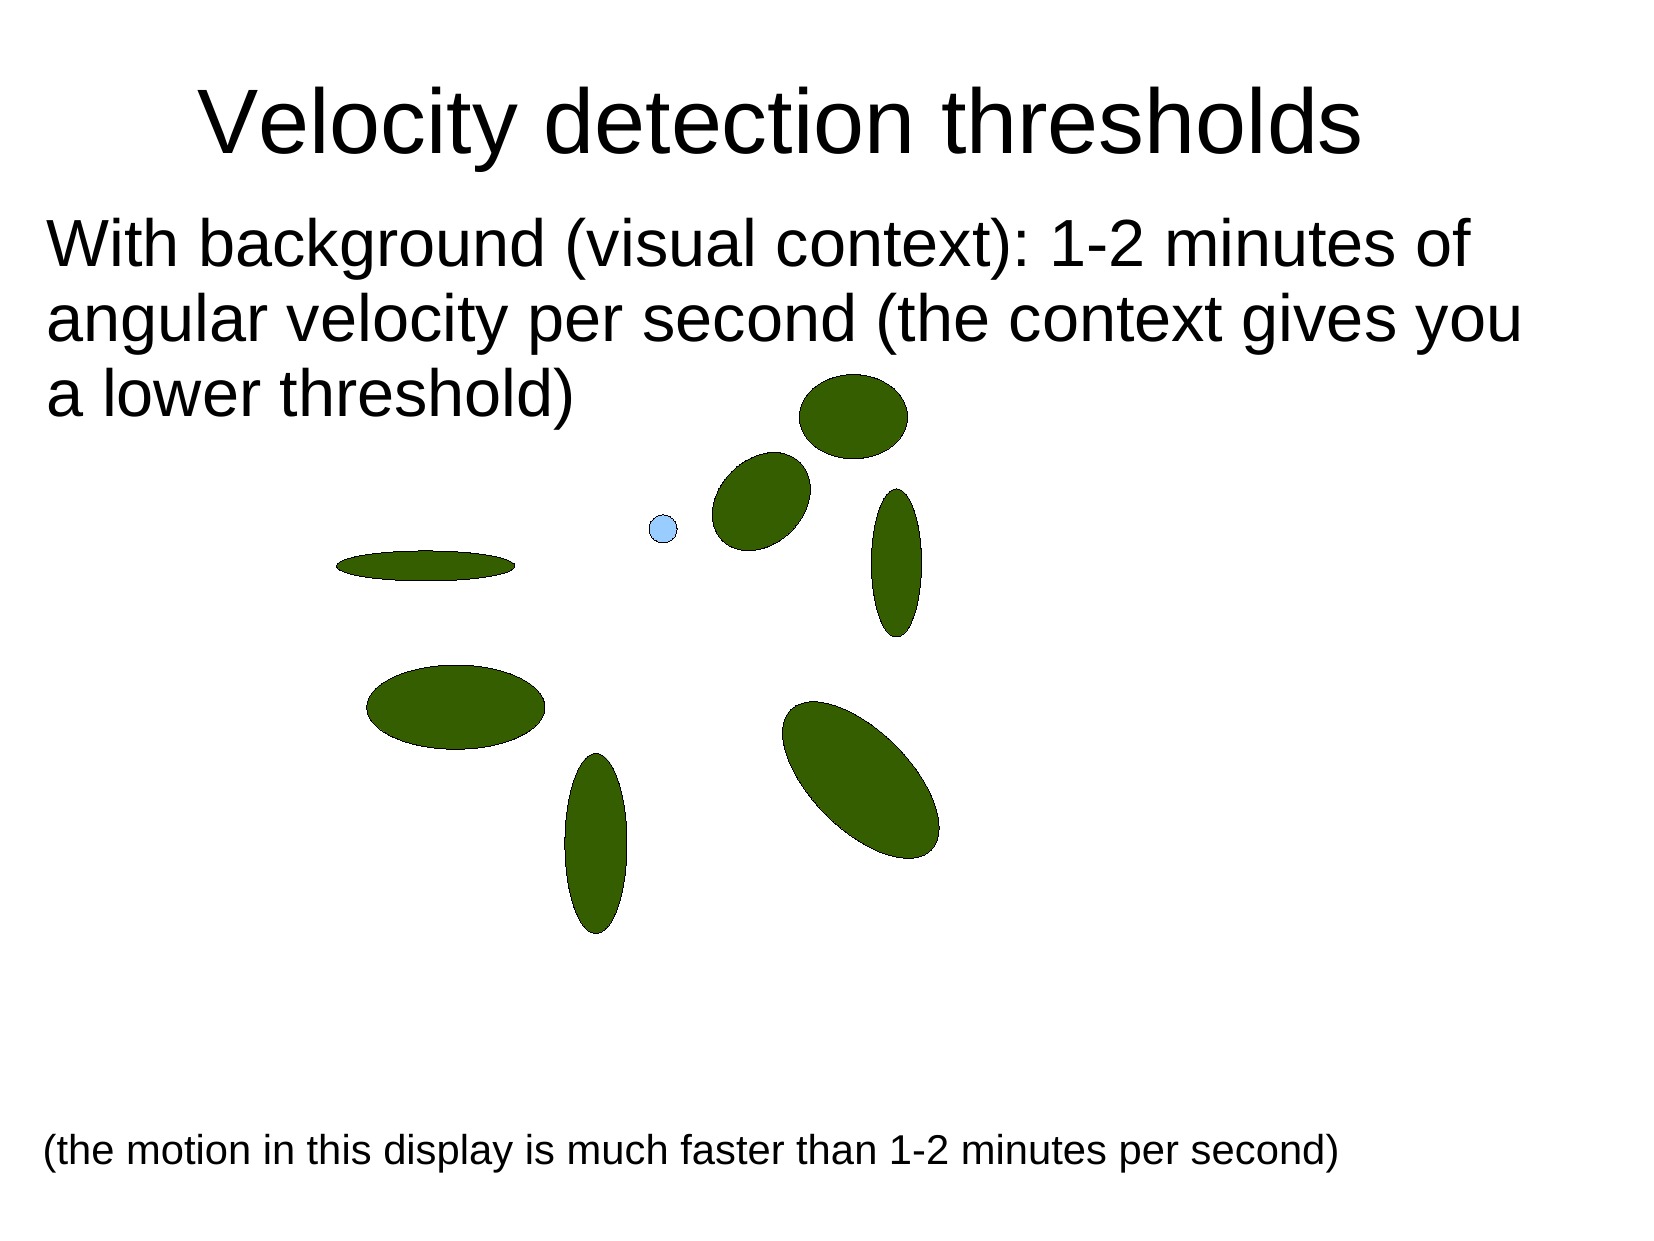

# Velocity detection thresholds
With background (visual context): 1-2 minutes of angular velocity per second (the context gives you a lower threshold)
(the motion in this display is much faster than 1-2 minutes per second)